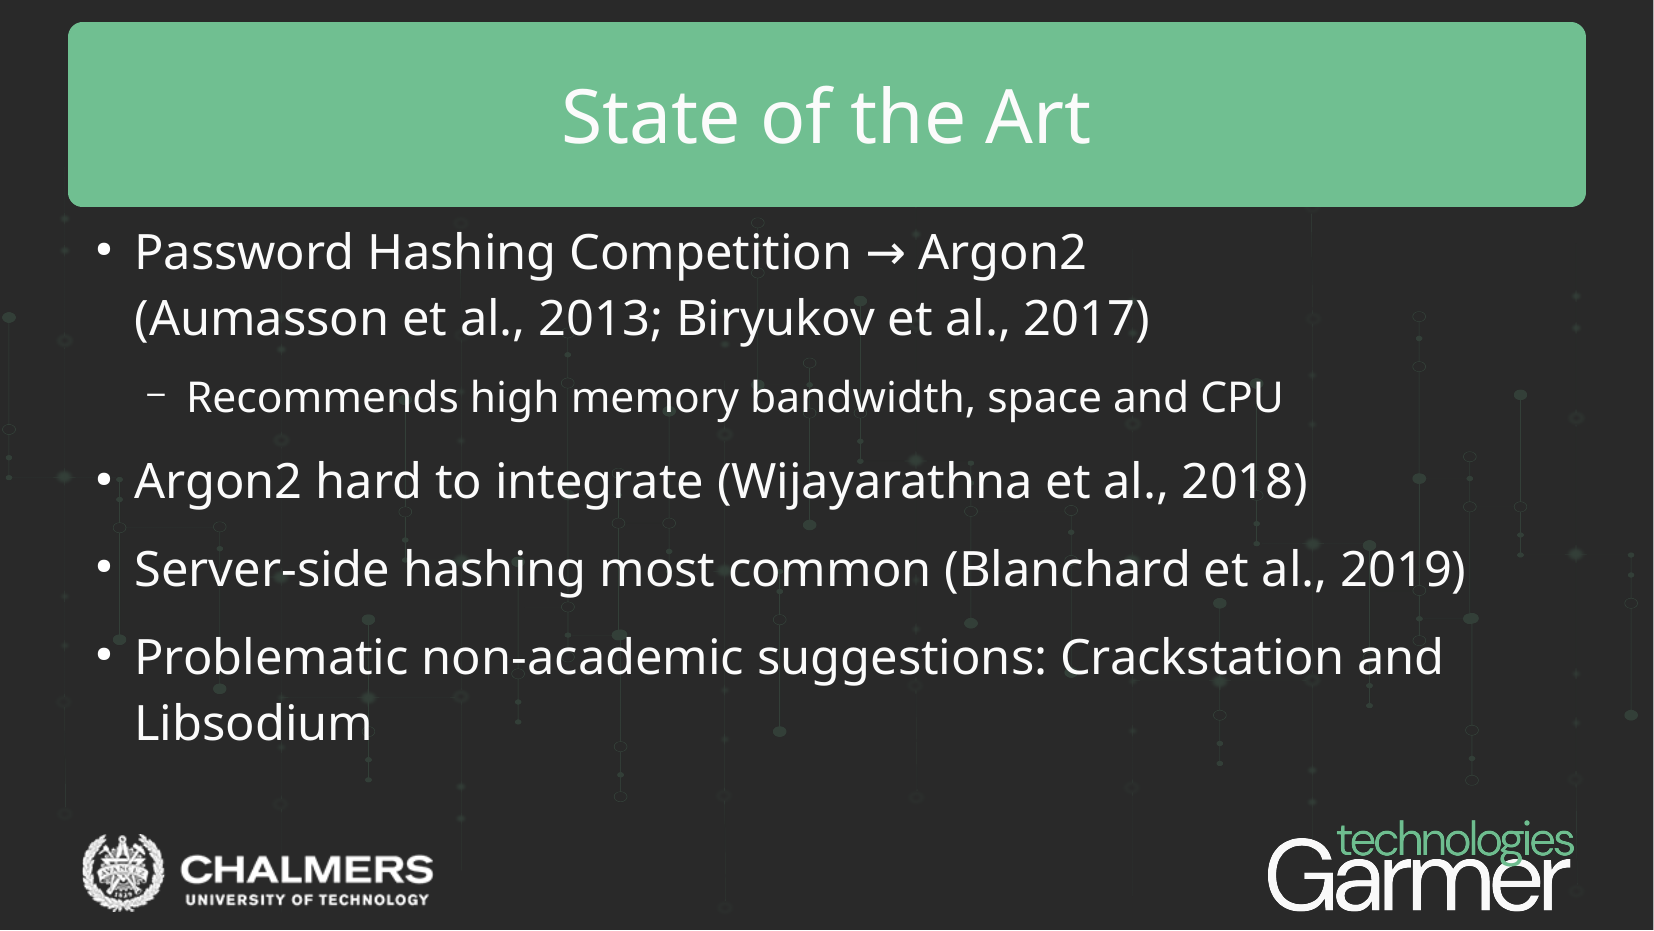

# State of the Art
Password Hashing Competition → Argon2
(Aumasson et al., 2013; Biryukov et al., 2017)
Recommends high memory bandwidth, space and CPU
Argon2 hard to integrate (Wijayarathna et al., 2018)
Server-side hashing most common (Blanchard et al., 2019)
Problematic non-academic suggestions: Crackstation and Libsodium